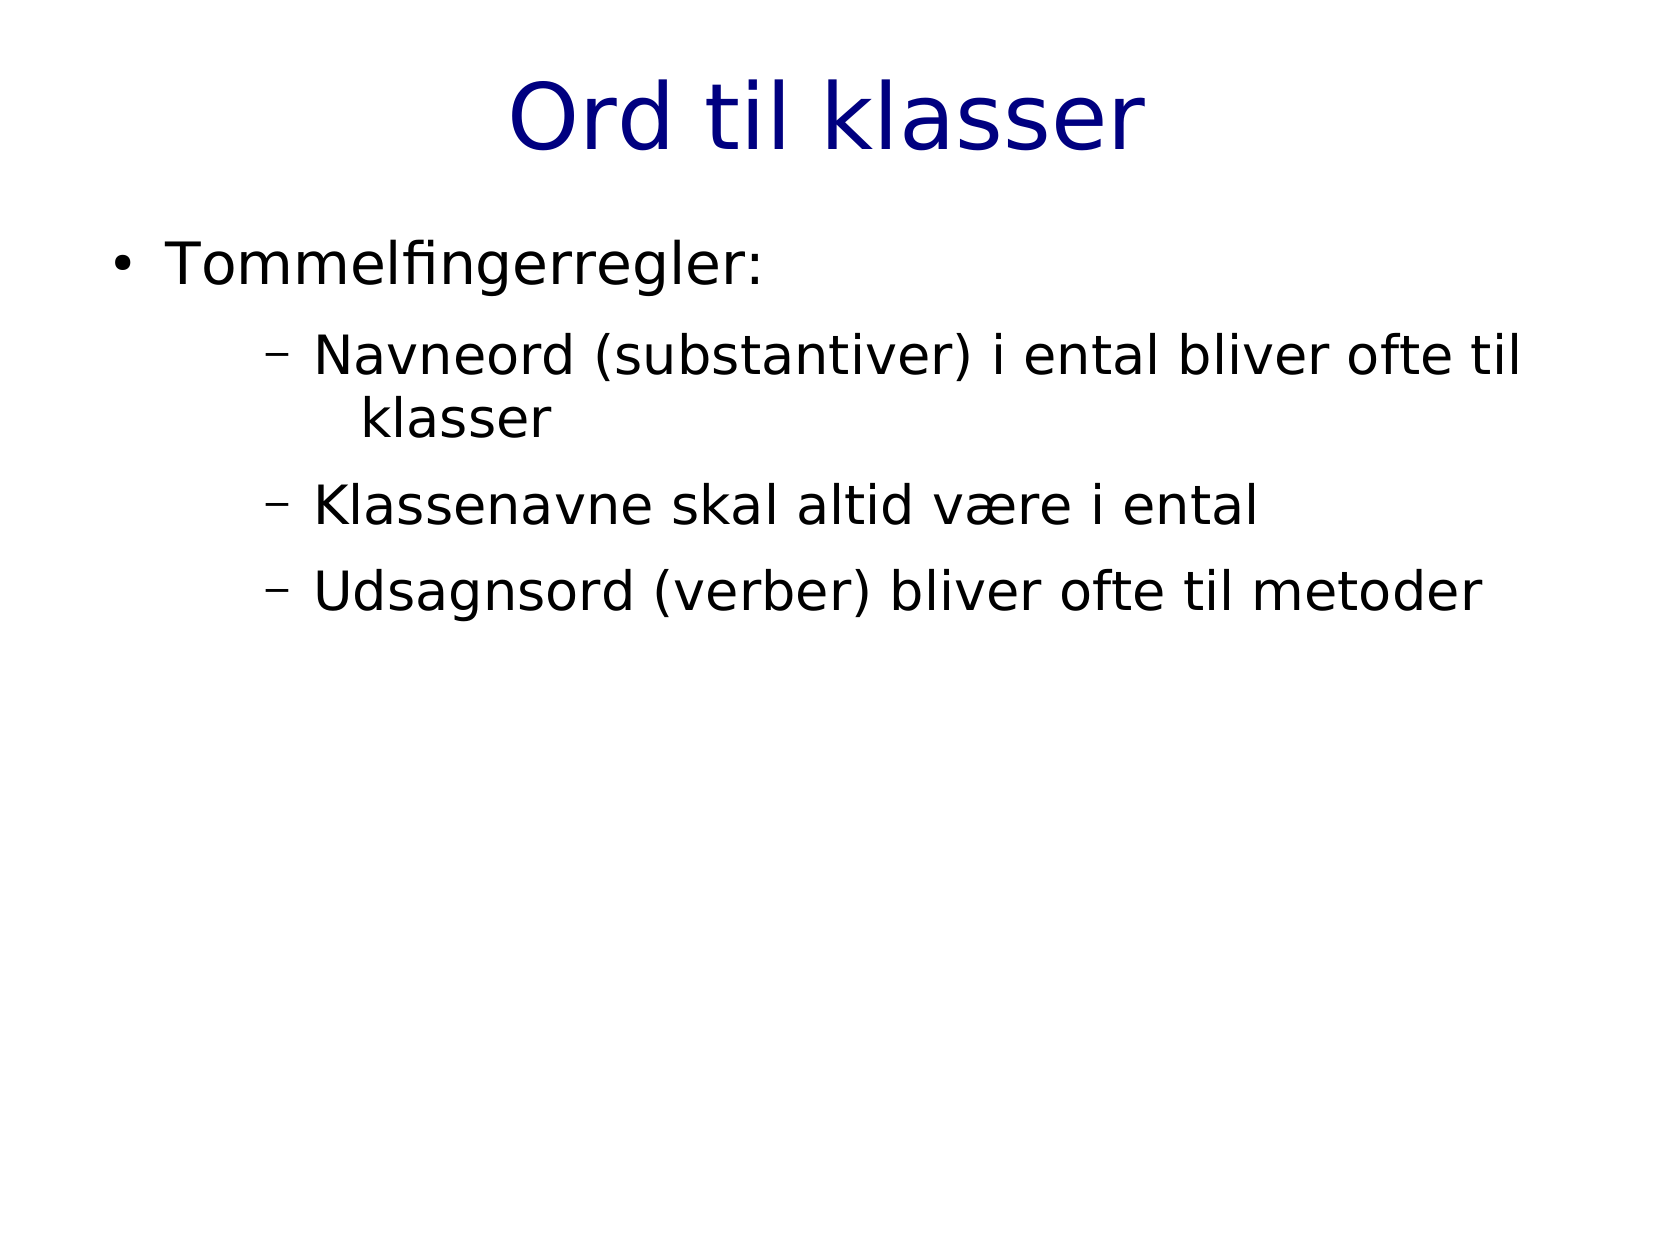

# Ord til klasser
Tommelfingerregler:
Navneord (substantiver) i ental bliver ofte til klasser
Klassenavne skal altid være i ental
Udsagnsord (verber) bliver ofte til metoder